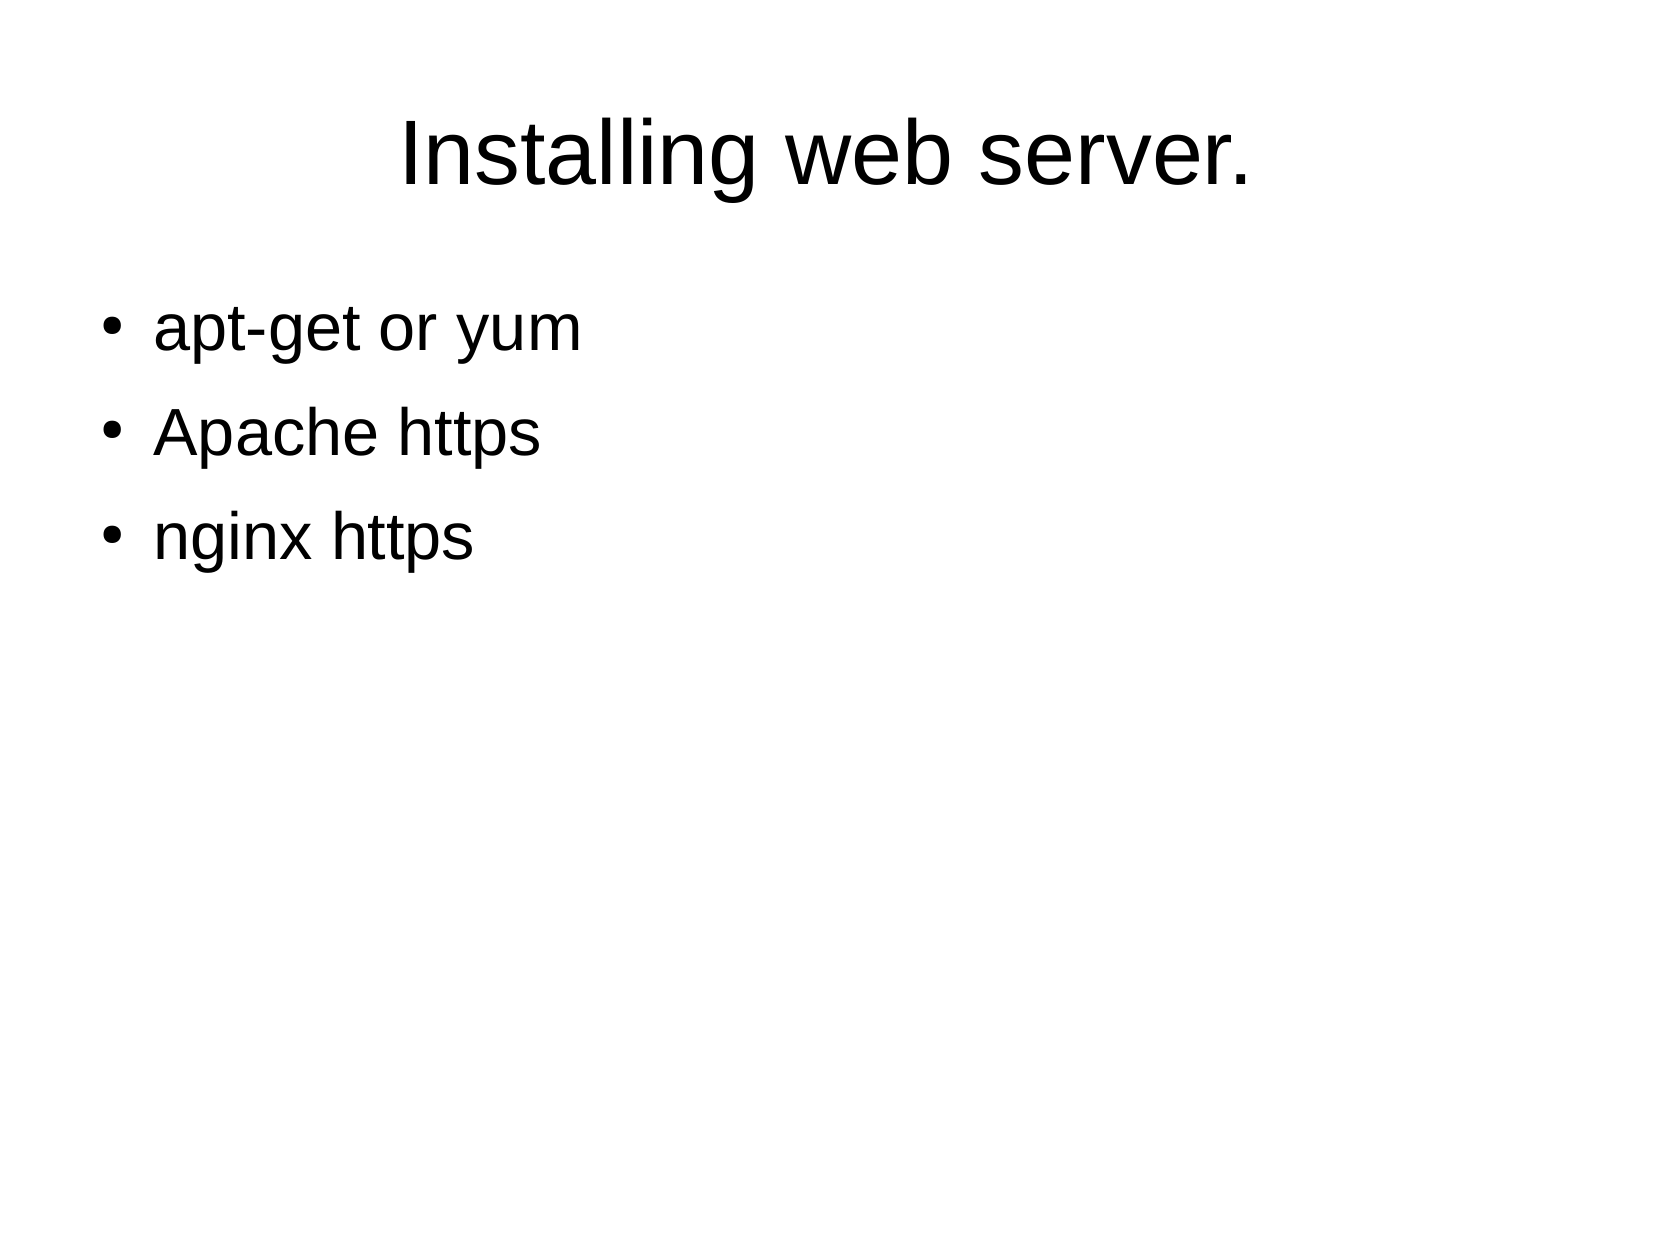

# Installing web server.
apt-get or yum
Apache https
nginx https